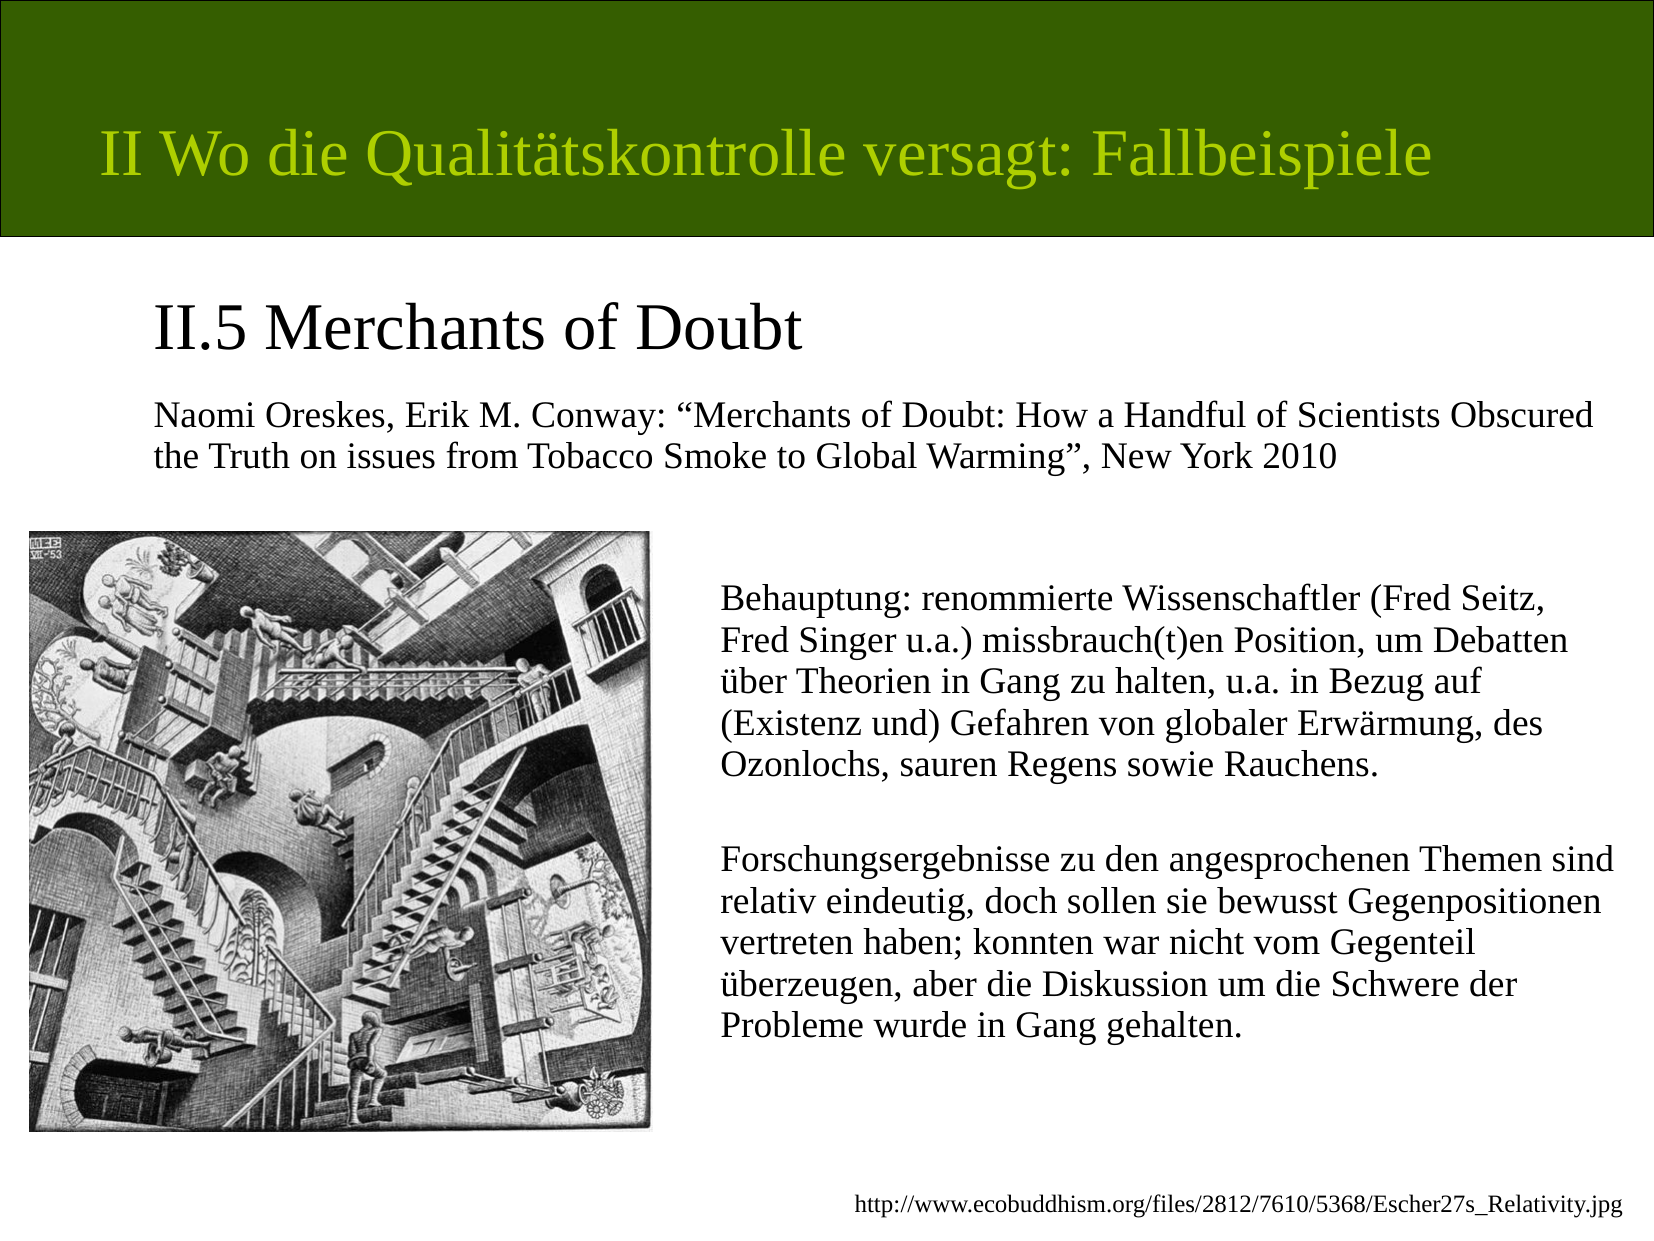

# II Wo die Qualitätskontrolle versagt: Fallbeispiele
II.5 Merchants of Doubt
Naomi Oreskes, Erik M. Conway: “Merchants of Doubt: How a Handful of Scientists Obscured the Truth on issues from Tobacco Smoke to Global Warming”, New York 2010
Behauptung: renommierte Wissenschaftler (Fred Seitz, Fred Singer u.a.) missbrauch(t)en Position, um Debatten über Theorien in Gang zu halten, u.a. in Bezug auf (Existenz und) Gefahren von globaler Erwärmung, des Ozonlochs, sauren Regens sowie Rauchens.
Forschungsergebnisse zu den angesprochenen Themen sind relativ eindeutig, doch sollen sie bewusst Gegenpositionen vertreten haben; konnten war nicht vom Gegenteil überzeugen, aber die Diskussion um die Schwere der Probleme wurde in Gang gehalten.
http://www.ecobuddhism.org/files/2812/7610/5368/Escher27s_Relativity.jpg